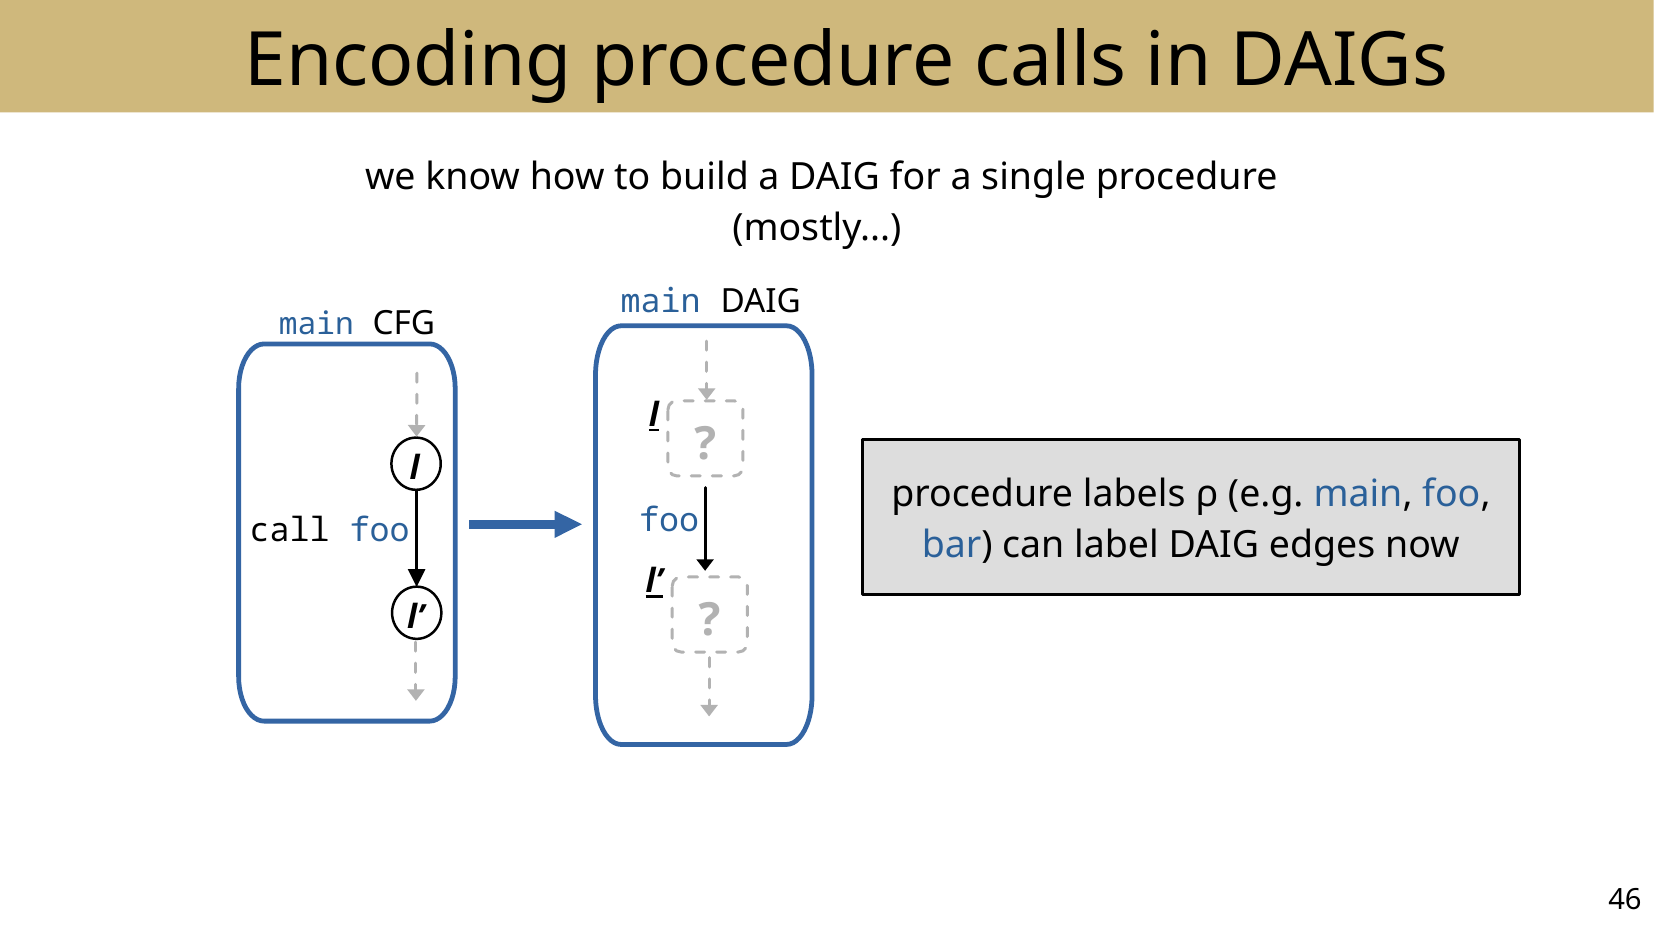

# Encoding procedure calls in DAIGs
we know how to build a DAIG for a single procedure (mostly...)
main DAIG
l
?
foo
l’
?
main CFG
l
call foo
l’
procedure labels ρ (e.g. main, foo, bar) can label DAIG edges now